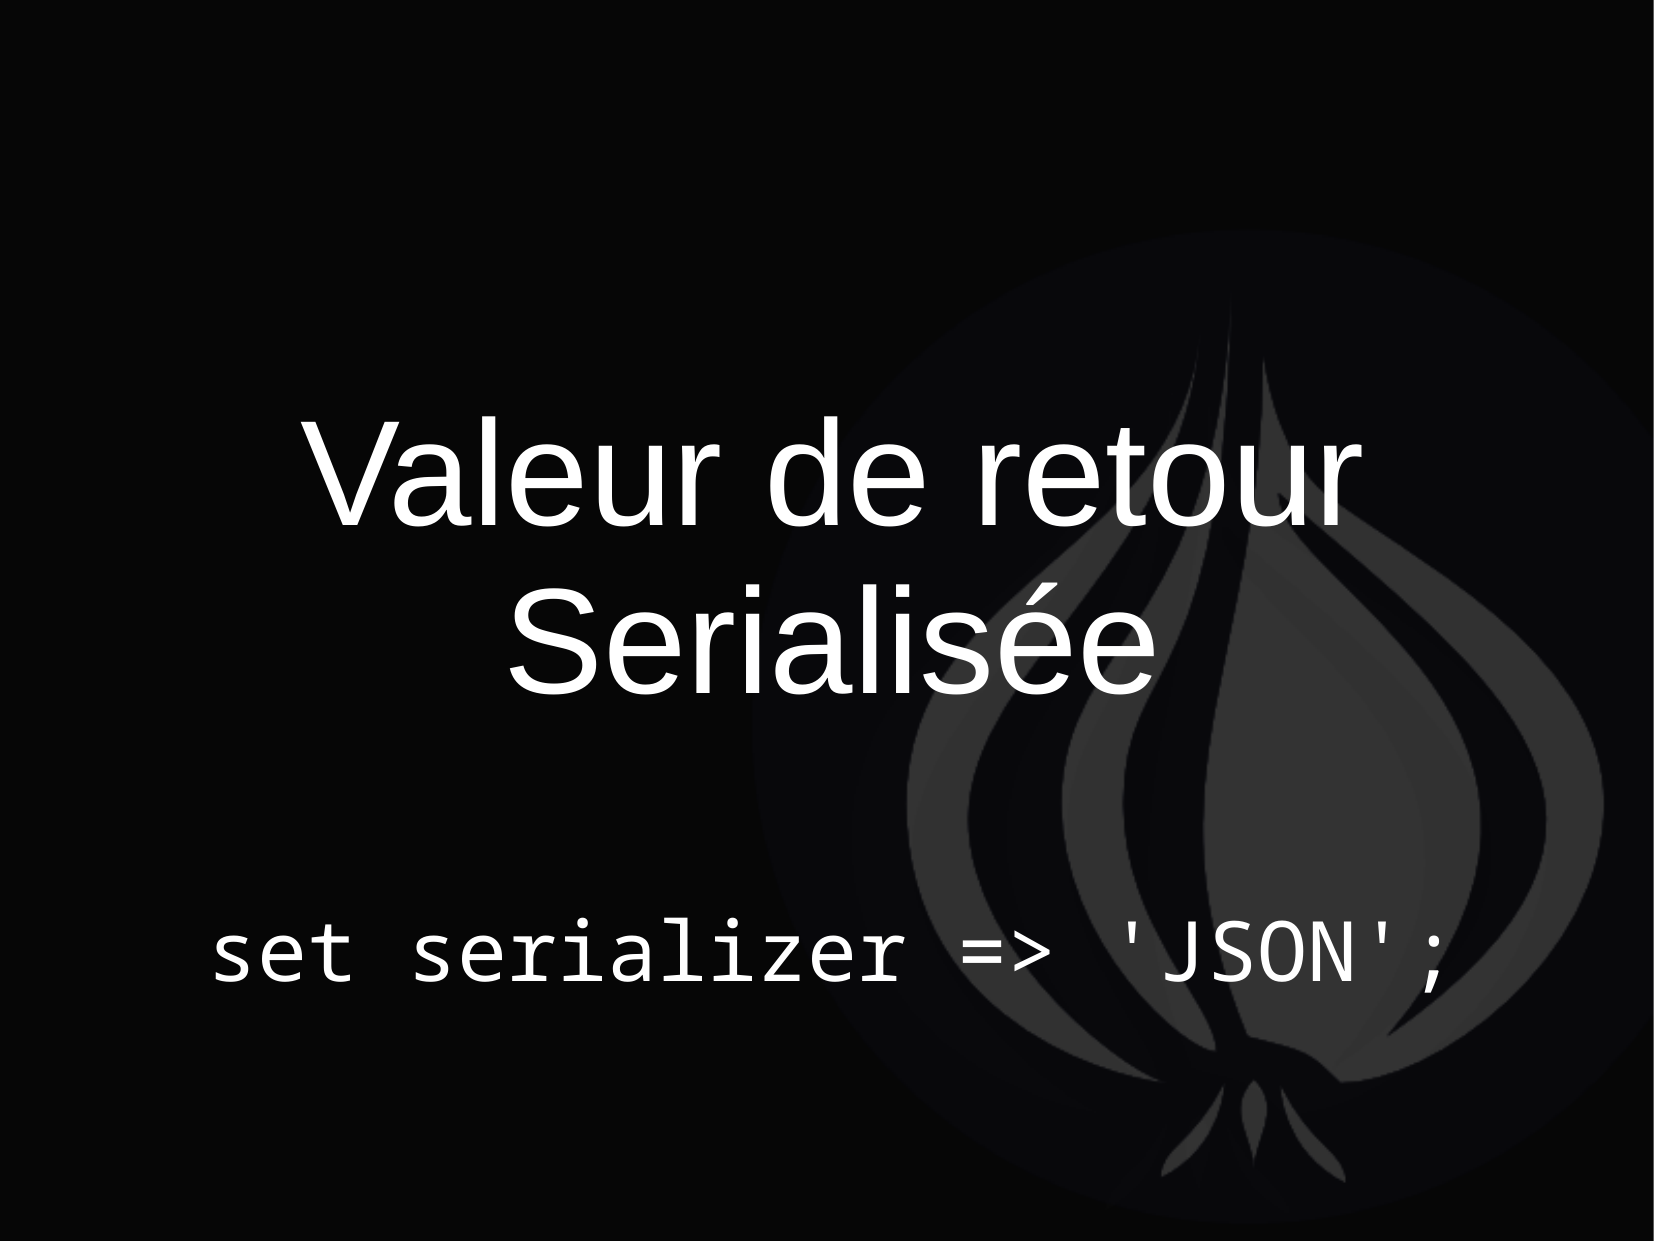

# Valeur de retour
Serialisée
set serializer => 'JSON';